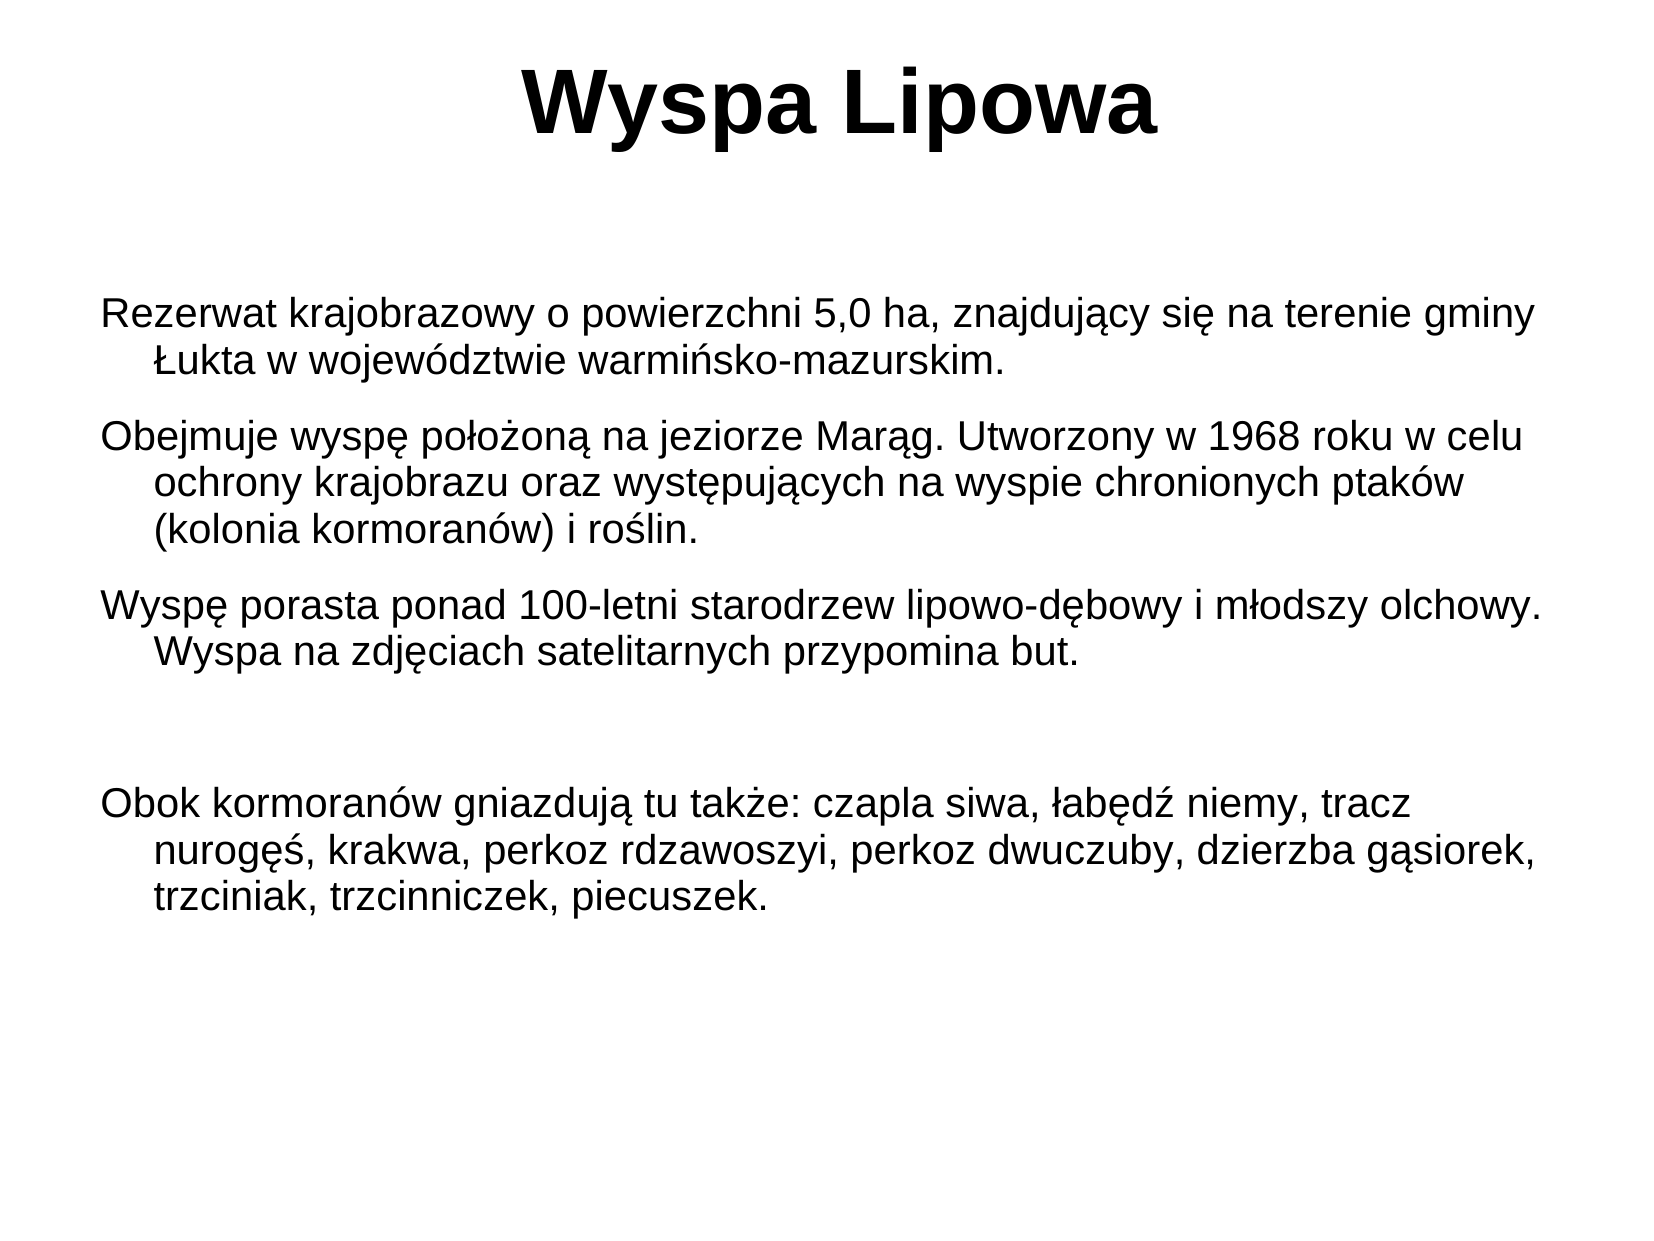

# Wyspa Lipowa
Rezerwat krajobrazowy o powierzchni 5,0 ha, znajdujący się na terenie gminy Łukta w województwie warmińsko-mazurskim.
Obejmuje wyspę położoną na jeziorze Marąg. Utworzony w 1968 roku w celu ochrony krajobrazu oraz występujących na wyspie chronionych ptaków (kolonia kormoranów) i roślin.
Wyspę porasta ponad 100-letni starodrzew lipowo-dębowy i młodszy olchowy. Wyspa na zdjęciach satelitarnych przypomina but.
Obok kormoranów gniazdują tu także: czapla siwa, łabędź niemy, tracz nurogęś, krakwa, perkoz rdzawoszyi, perkoz dwuczuby, dzierzba gąsiorek, trzciniak, trzcinniczek, piecuszek.